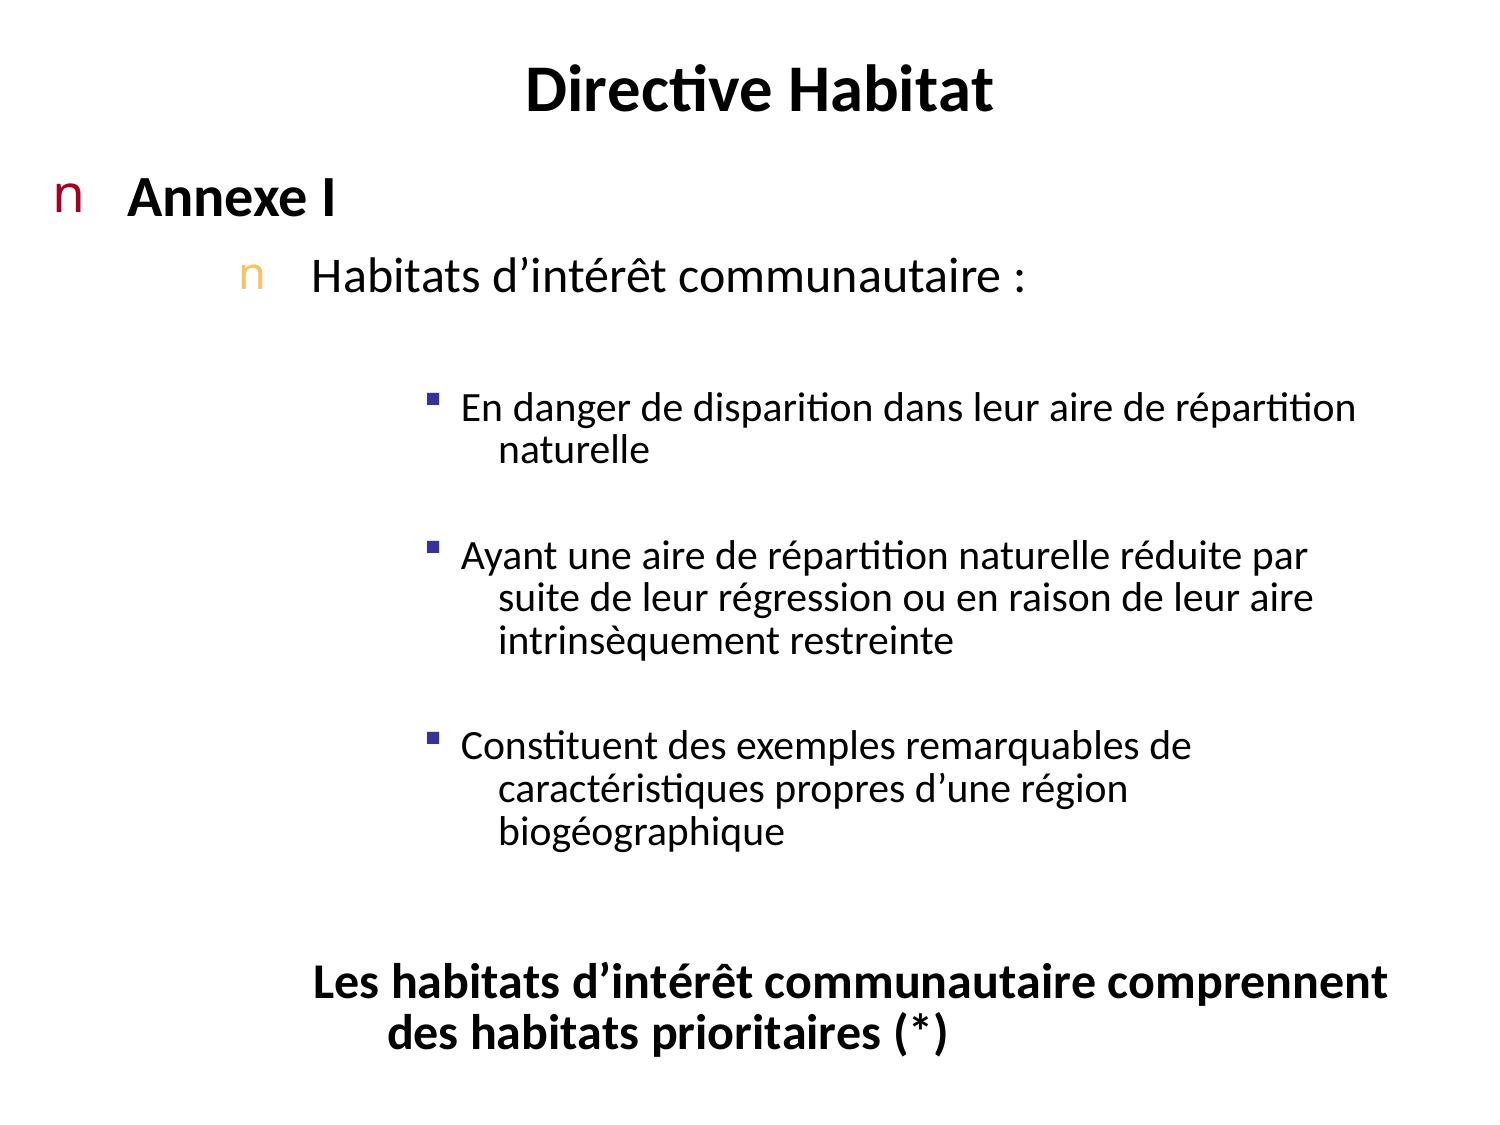

# Directive Habitat
Annexe I
Habitats d’intérêt communautaire :
En danger de disparition dans leur aire de répartition naturelle
Ayant une aire de répartition naturelle réduite par suite de leur régression ou en raison de leur aire intrinsèquement restreinte
Constituent des exemples remarquables de caractéristiques propres d’une région biogéographique
Les habitats d’intérêt communautaire comprennent des habitats prioritaires (*)